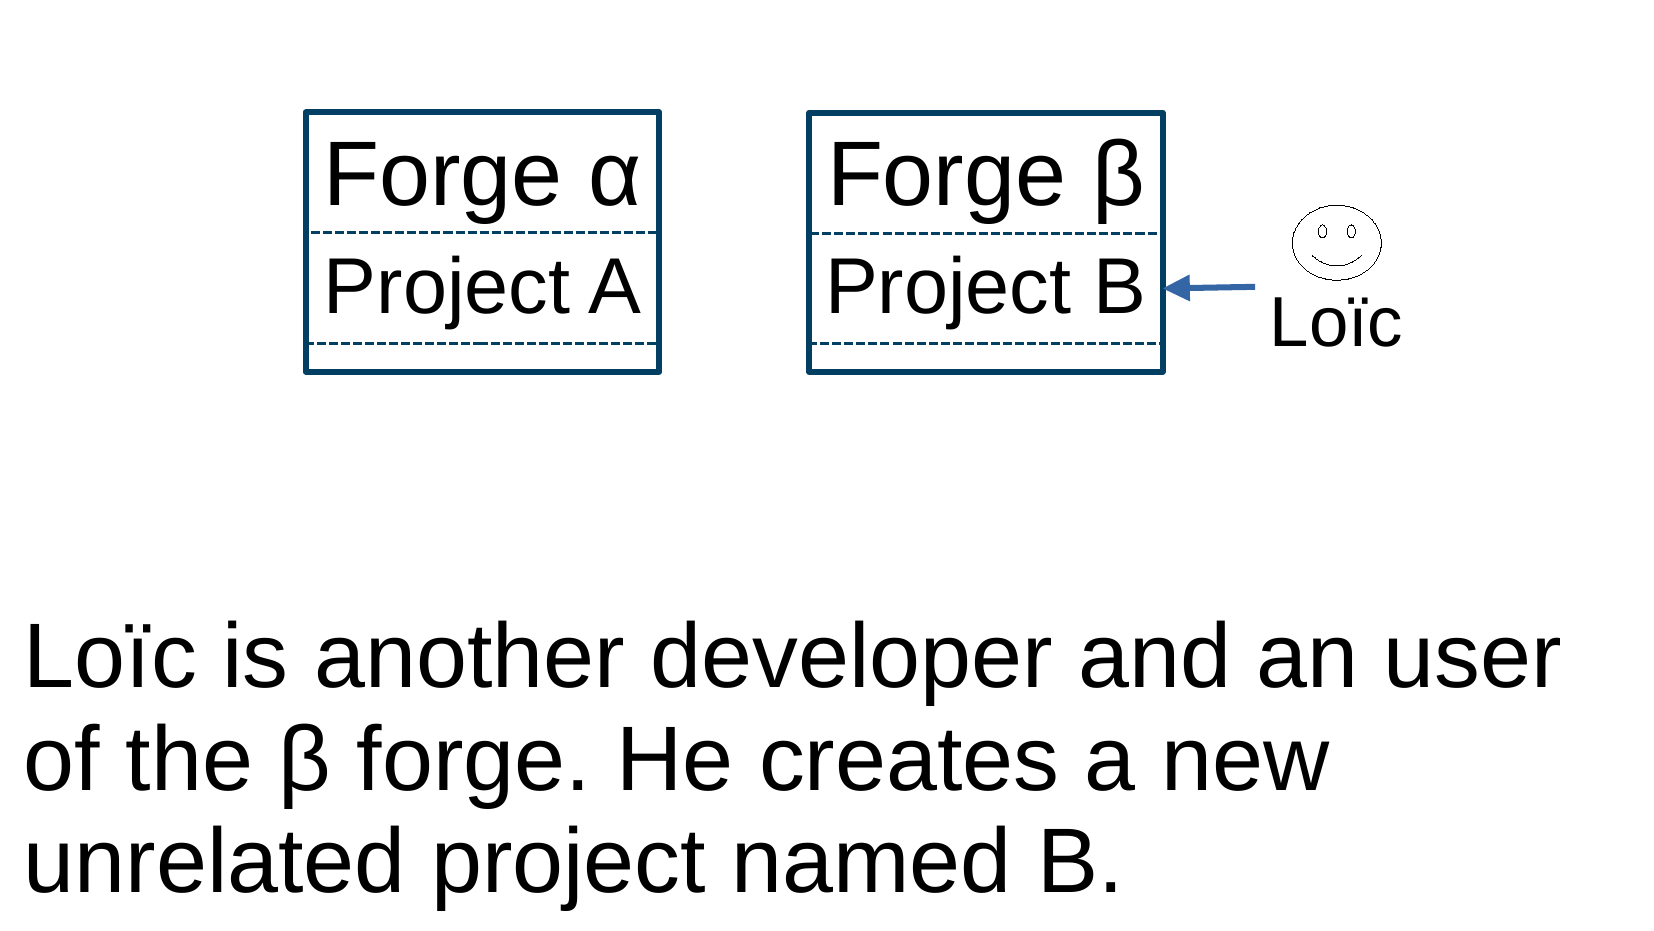

Forge α
Forge β
Loïc
Project A
Project B
# Loïc is another developer and an user of the β forge. He creates a new unrelated project named B.